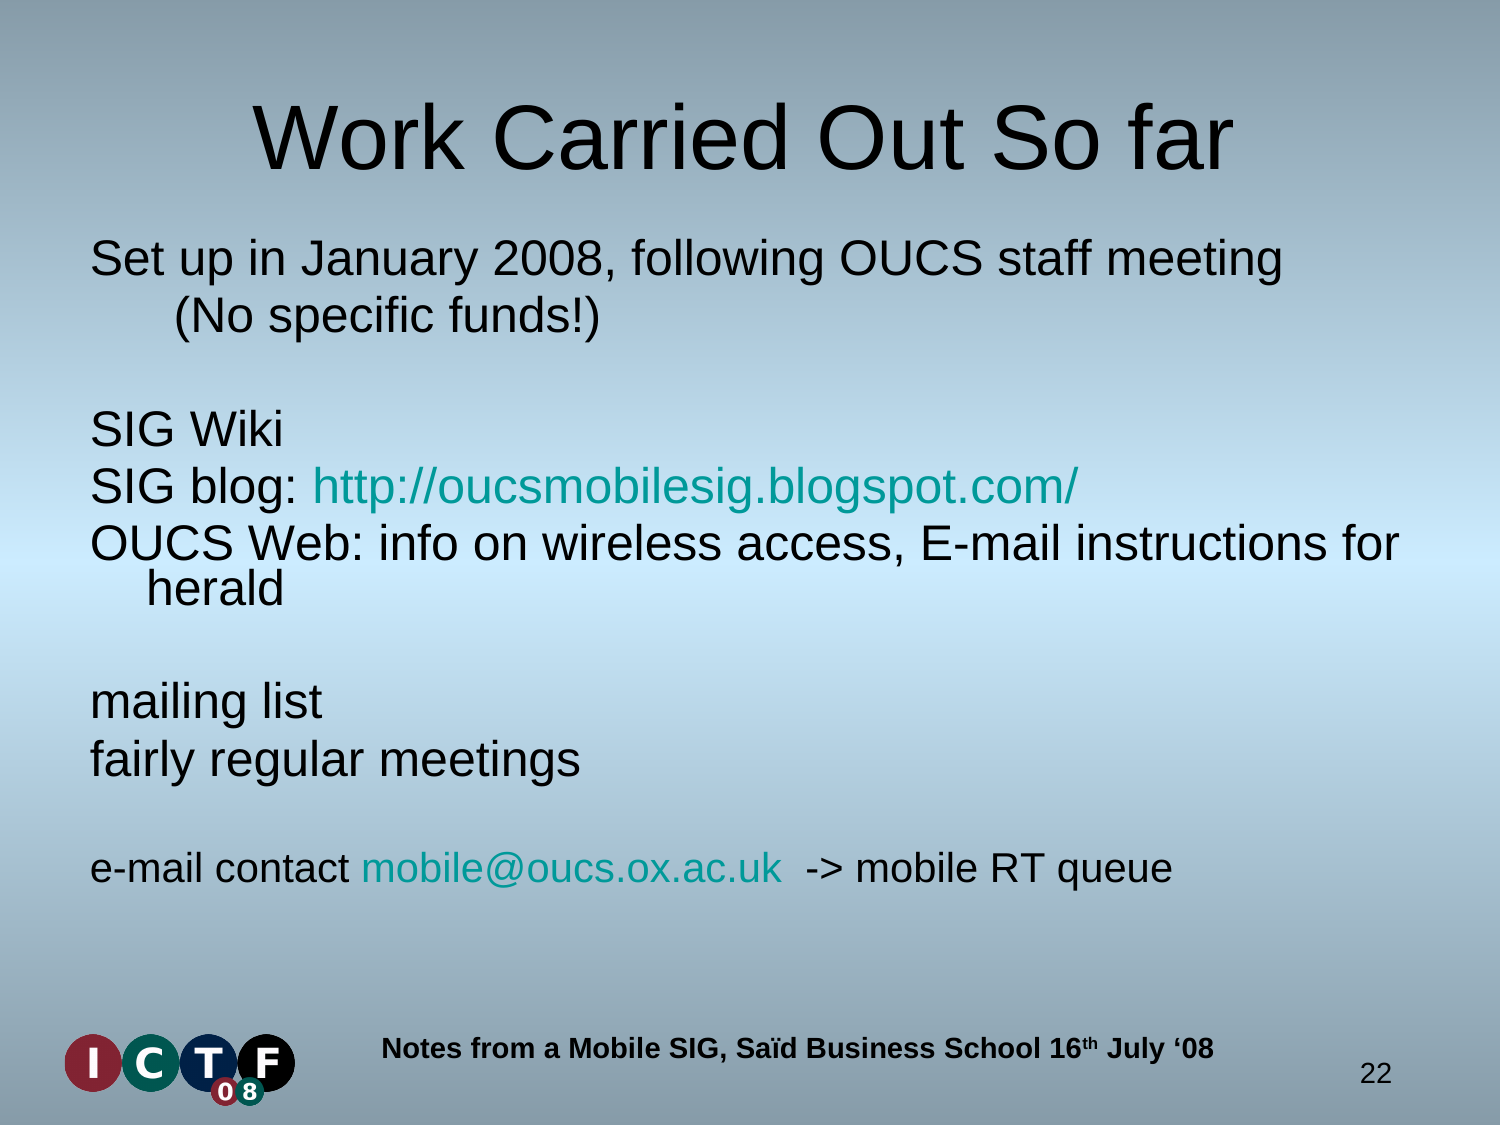

# Work Carried Out So far
Set up in January 2008, following OUCS staff meeting
 (No specific funds!)
SIG Wiki
SIG blog: http://oucsmobilesig.blogspot.com/
OUCS Web: info on wireless access, E-mail instructions for herald
mailing list
fairly regular meetings
e-mail contact mobile@oucs.ox.ac.uk -> mobile RT queue